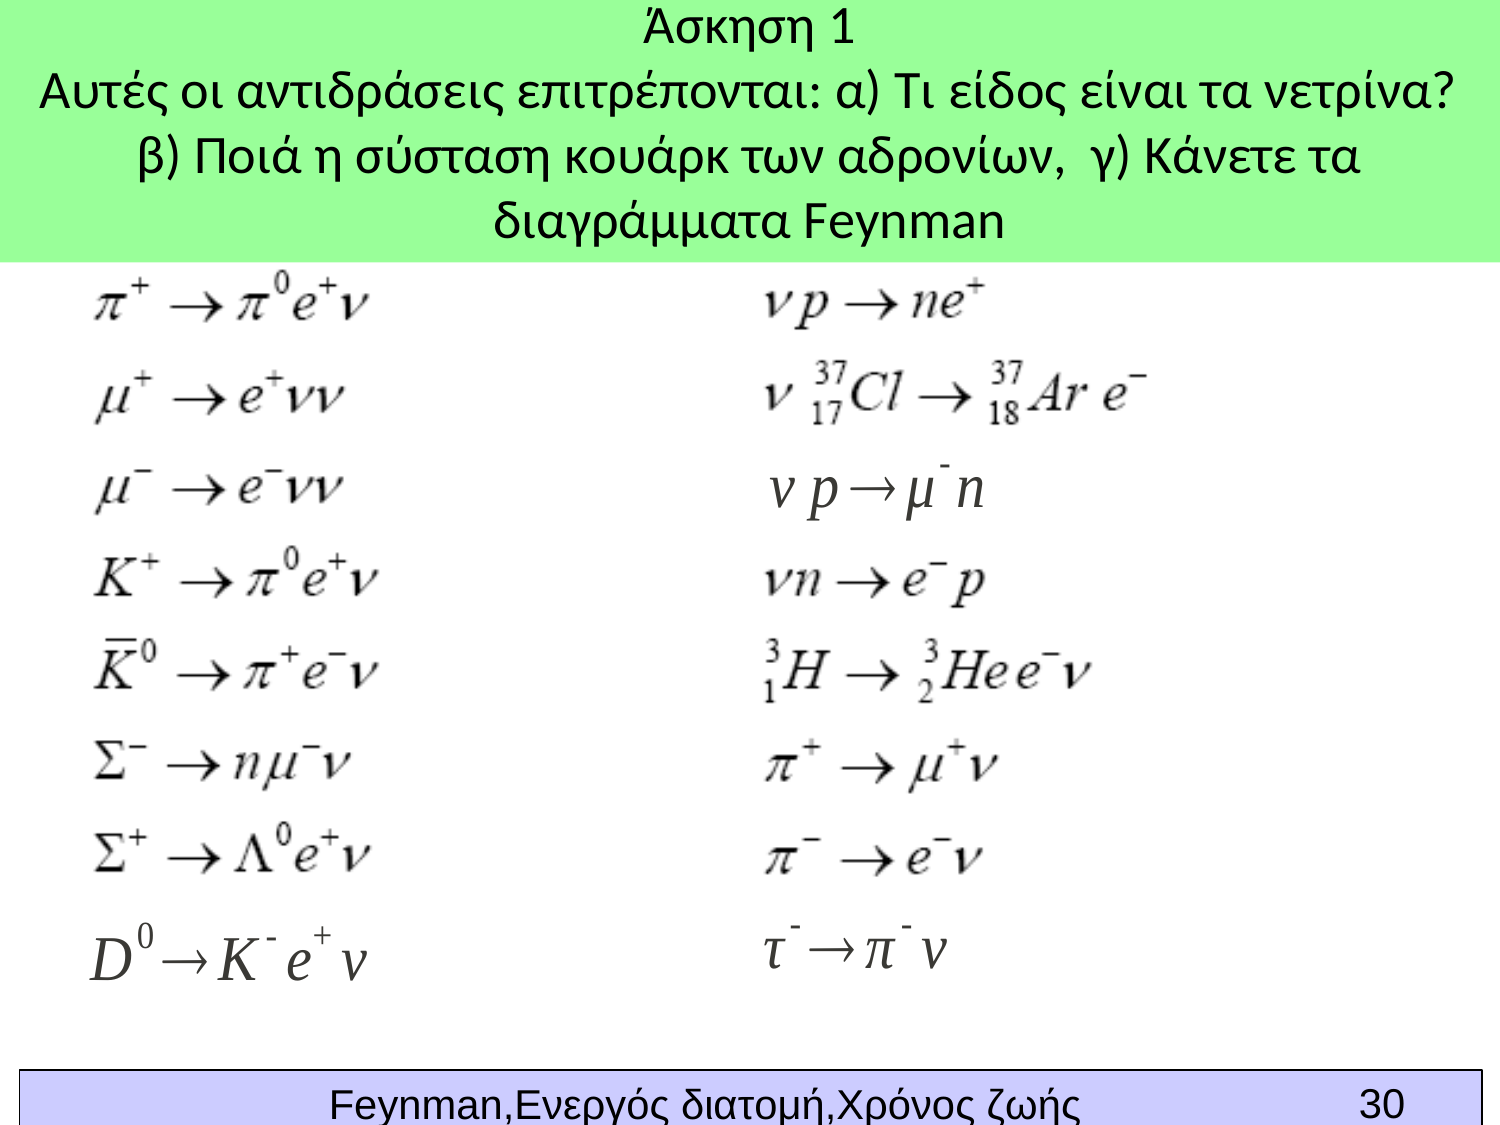

Άσκηση 1
Αυτές οι αντιδράσεις επιτρέπονται: α) Τι είδος είναι τα νετρίνα? β) Ποιά η σύσταση κουάρκ των αδρονίων, γ) Κάνετε τα διαγράμματα Feynman
30
Feynman,Eνεργός διατομή,Xρόνος ζωής